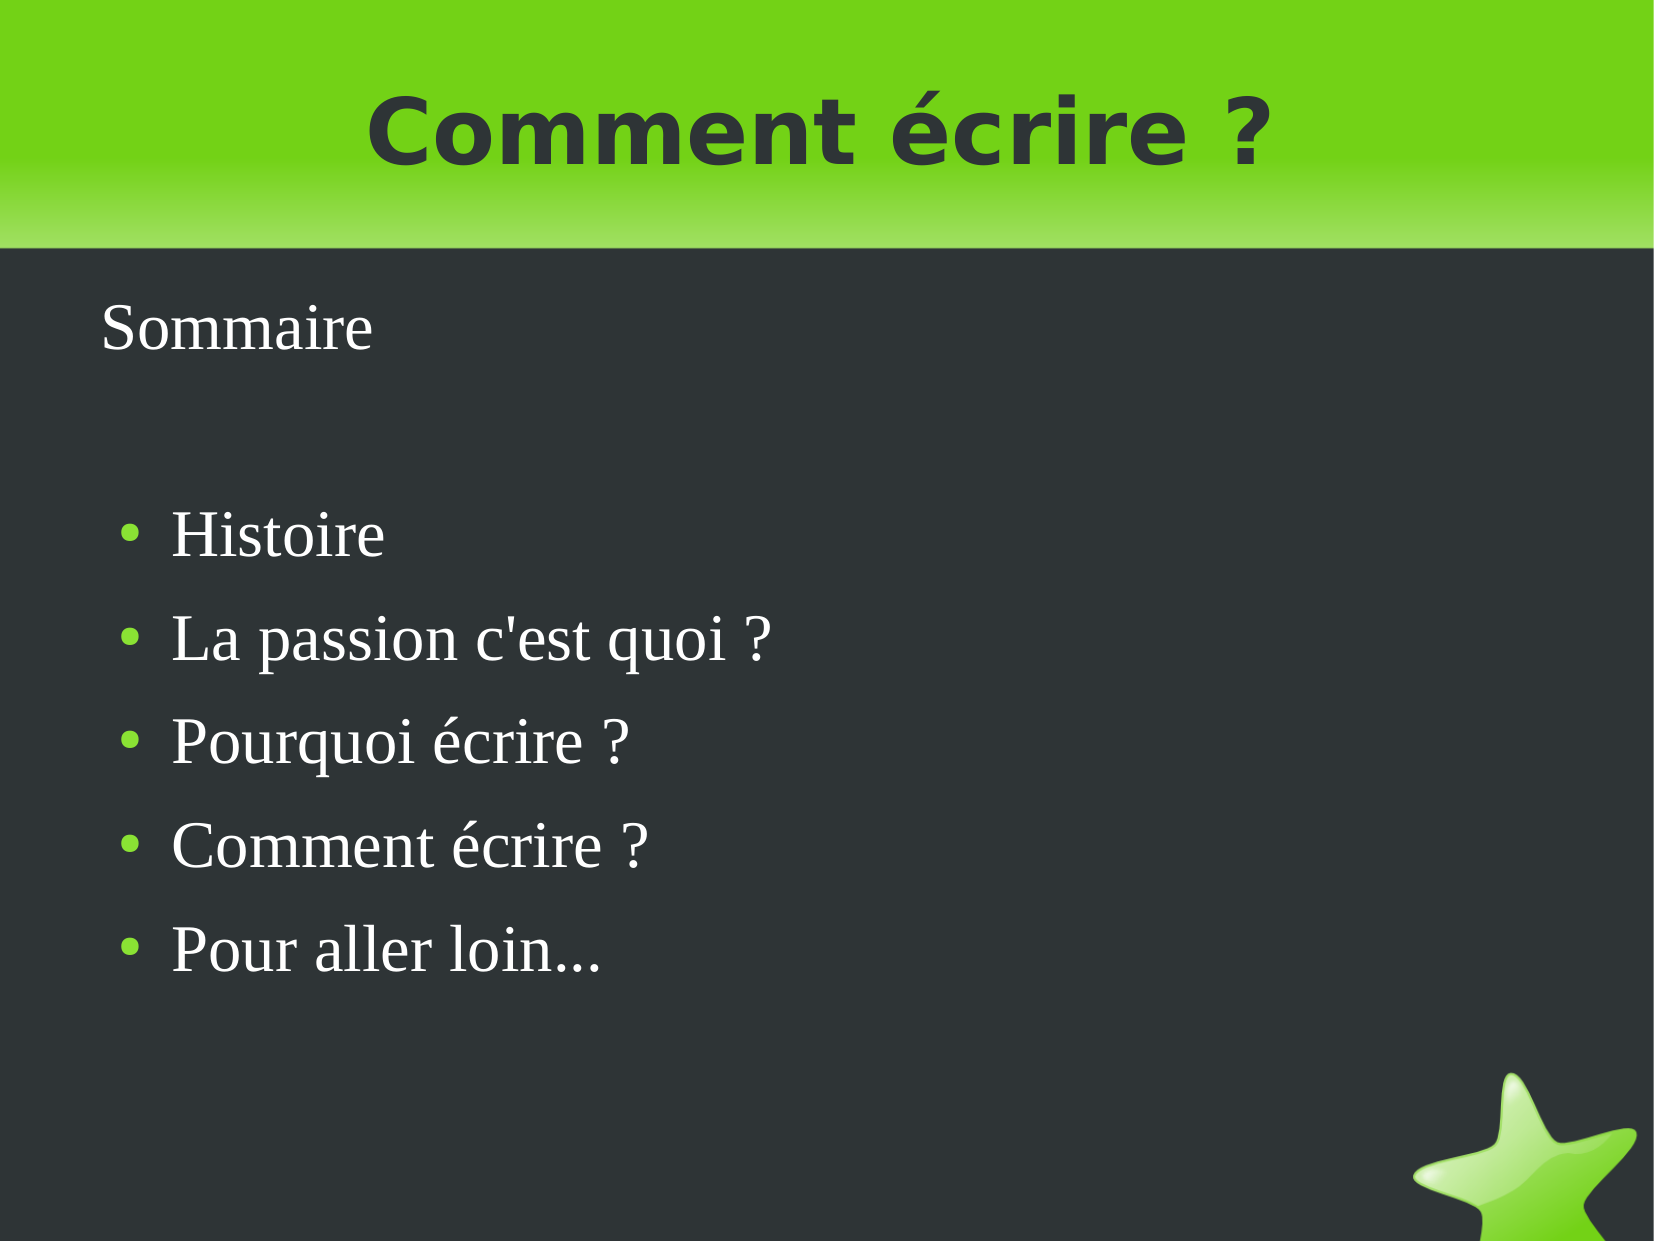

# Comment écrire ?
Sommaire
Histoire
La passion c'est quoi ?
Pourquoi écrire ?
Comment écrire ?
Pour aller loin...